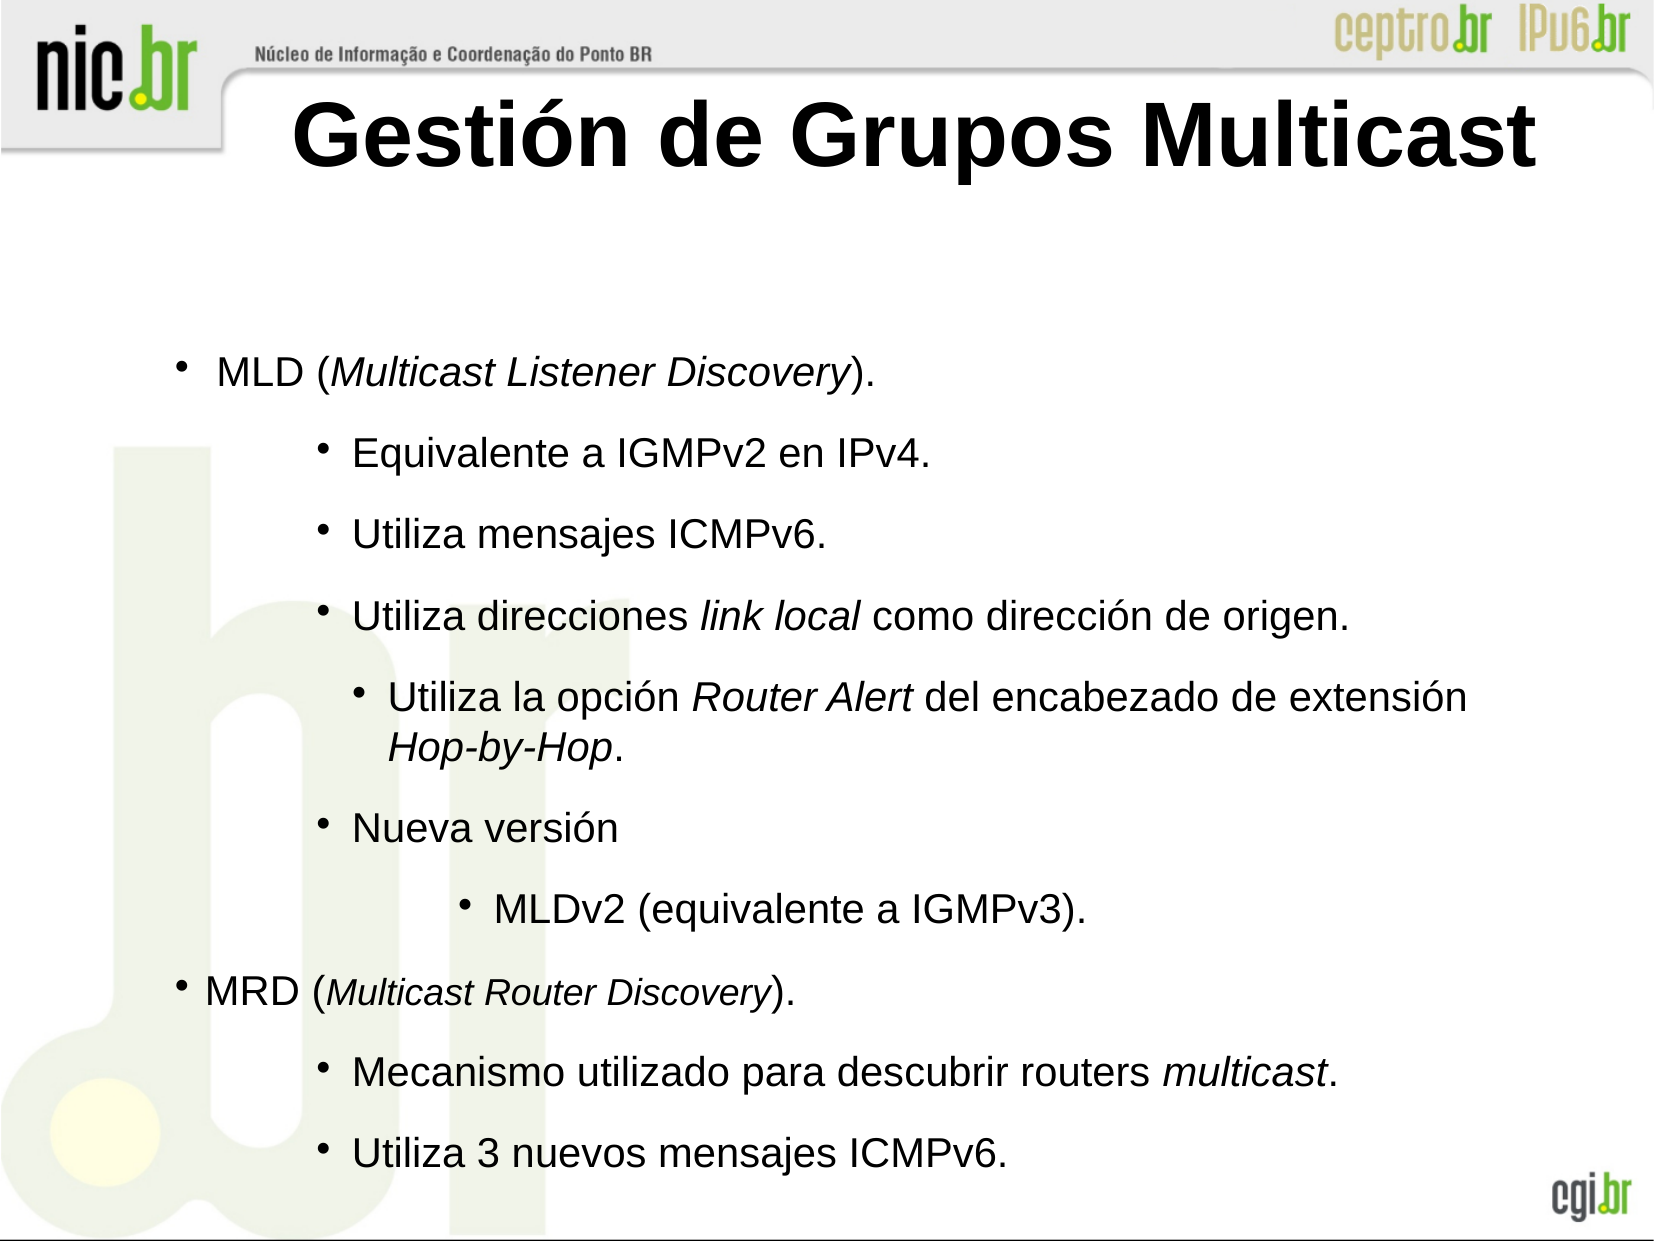

Gestión de Grupos Multicast
 MLD (Multicast Listener Discovery).
Equivalente a IGMPv2 en IPv4.
Utiliza mensajes ICMPv6.
Utiliza direcciones link local como dirección de origen.
Utiliza la opción Router Alert del encabezado de extensión Hop-by-Hop.
Nueva versión
MLDv2 (equivalente a IGMPv3).
 MRD (Multicast Router Discovery).
Mecanismo utilizado para descubrir routers multicast.
Utiliza 3 nuevos mensajes ICMPv6.